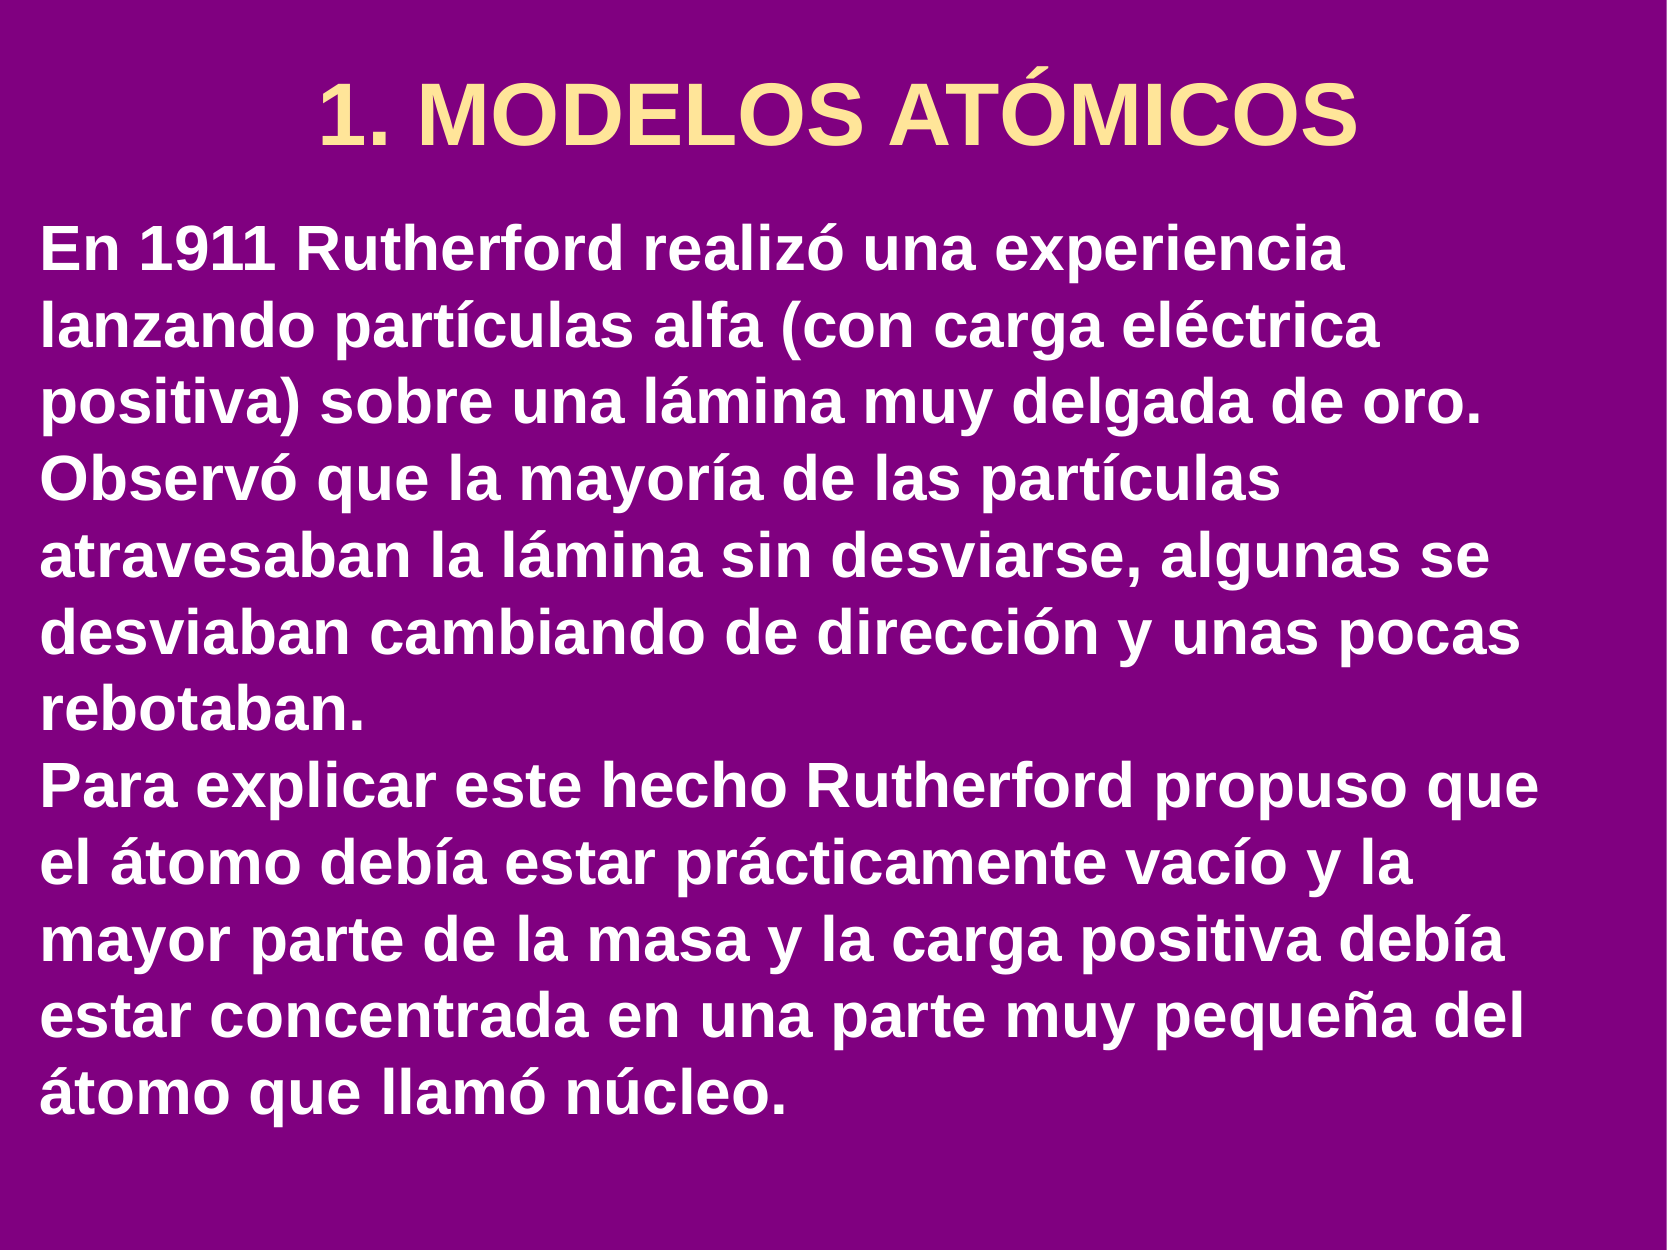

# 1. MODELOS ATÓMICOS
En 1911 Rutherford realizó una experiencia lanzando partículas alfa (con carga eléctrica positiva) sobre una lámina muy delgada de oro.
Observó que la mayoría de las partículas atravesaban la lámina sin desviarse, algunas se desviaban cambiando de dirección y unas pocas rebotaban.
Para explicar este hecho Rutherford propuso que el átomo debía estar prácticamente vacío y la mayor parte de la masa y la carga positiva debía estar concentrada en una parte muy pequeña del átomo que llamó núcleo.